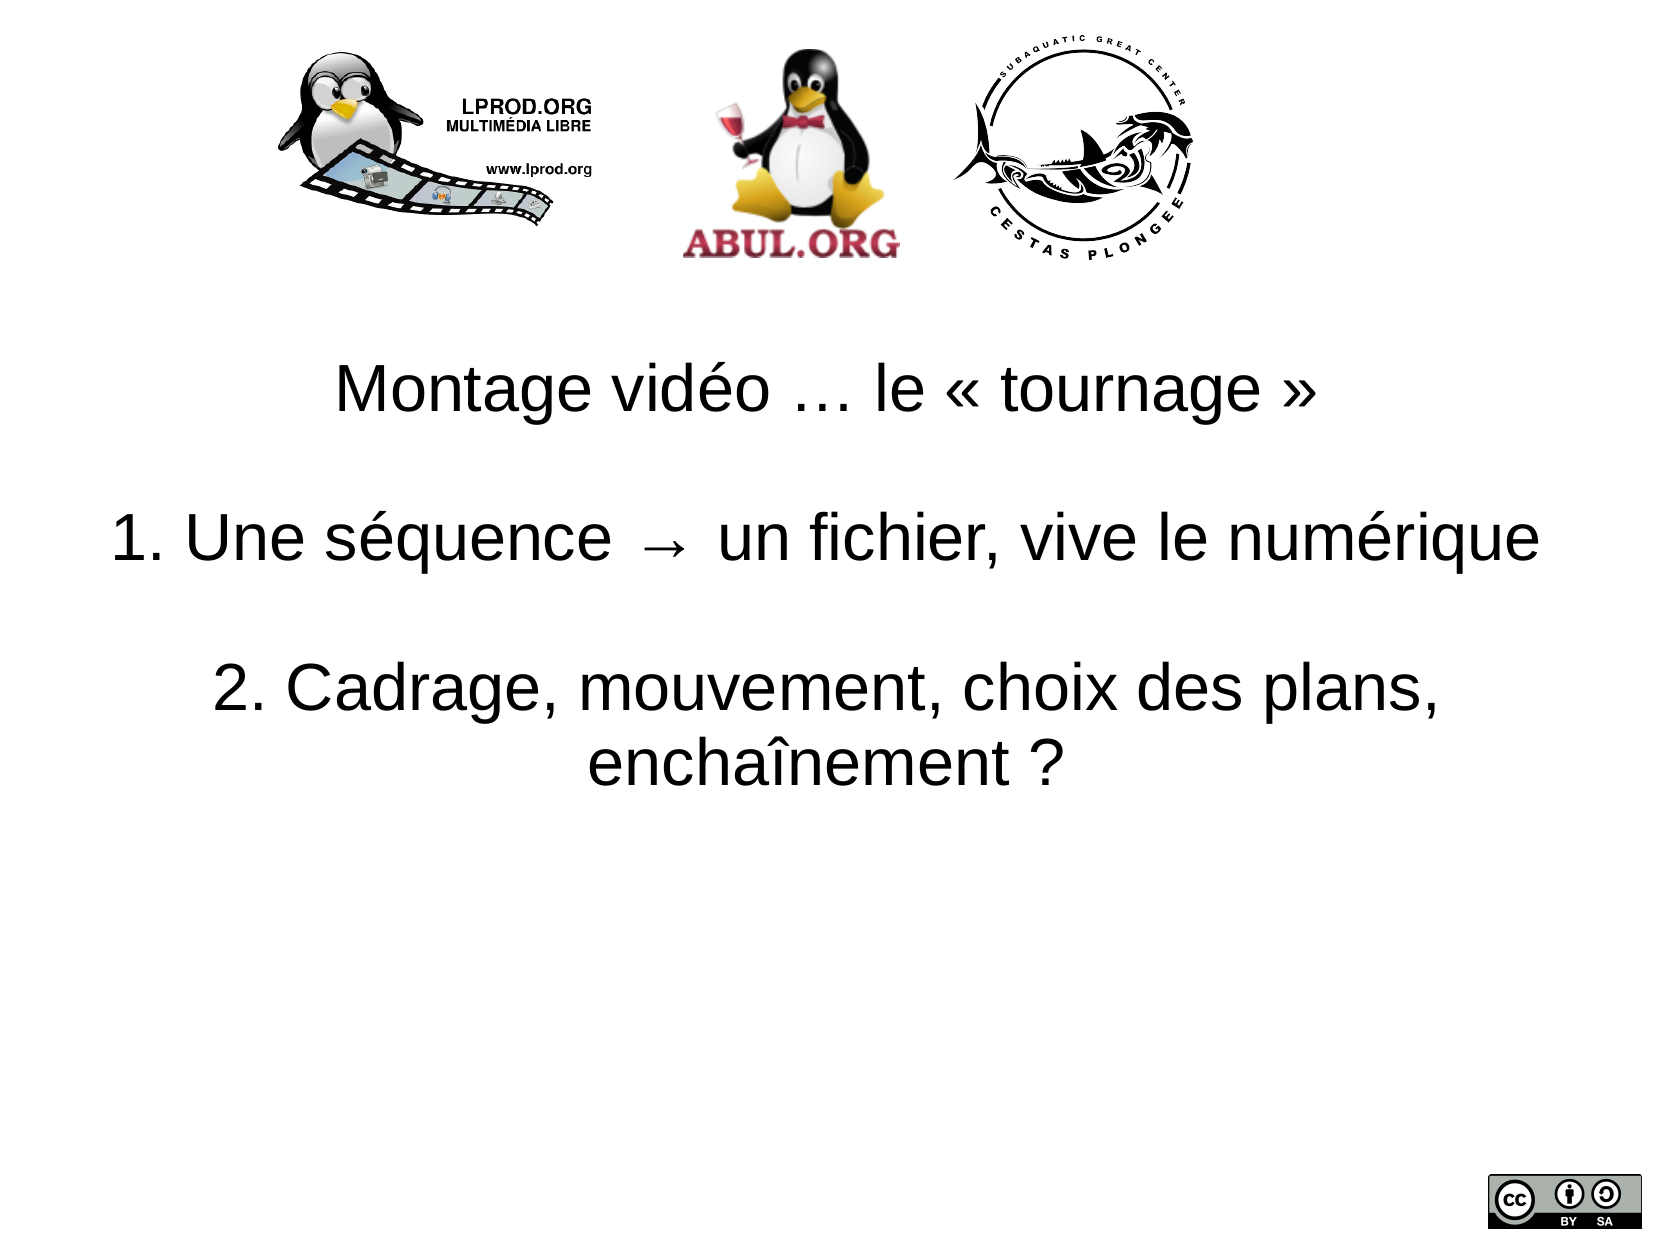

# Montage vidéo … le « tournage »
1. Une séquence → un fichier, vive le numérique
2. Cadrage, mouvement, choix des plans, enchaînement ?